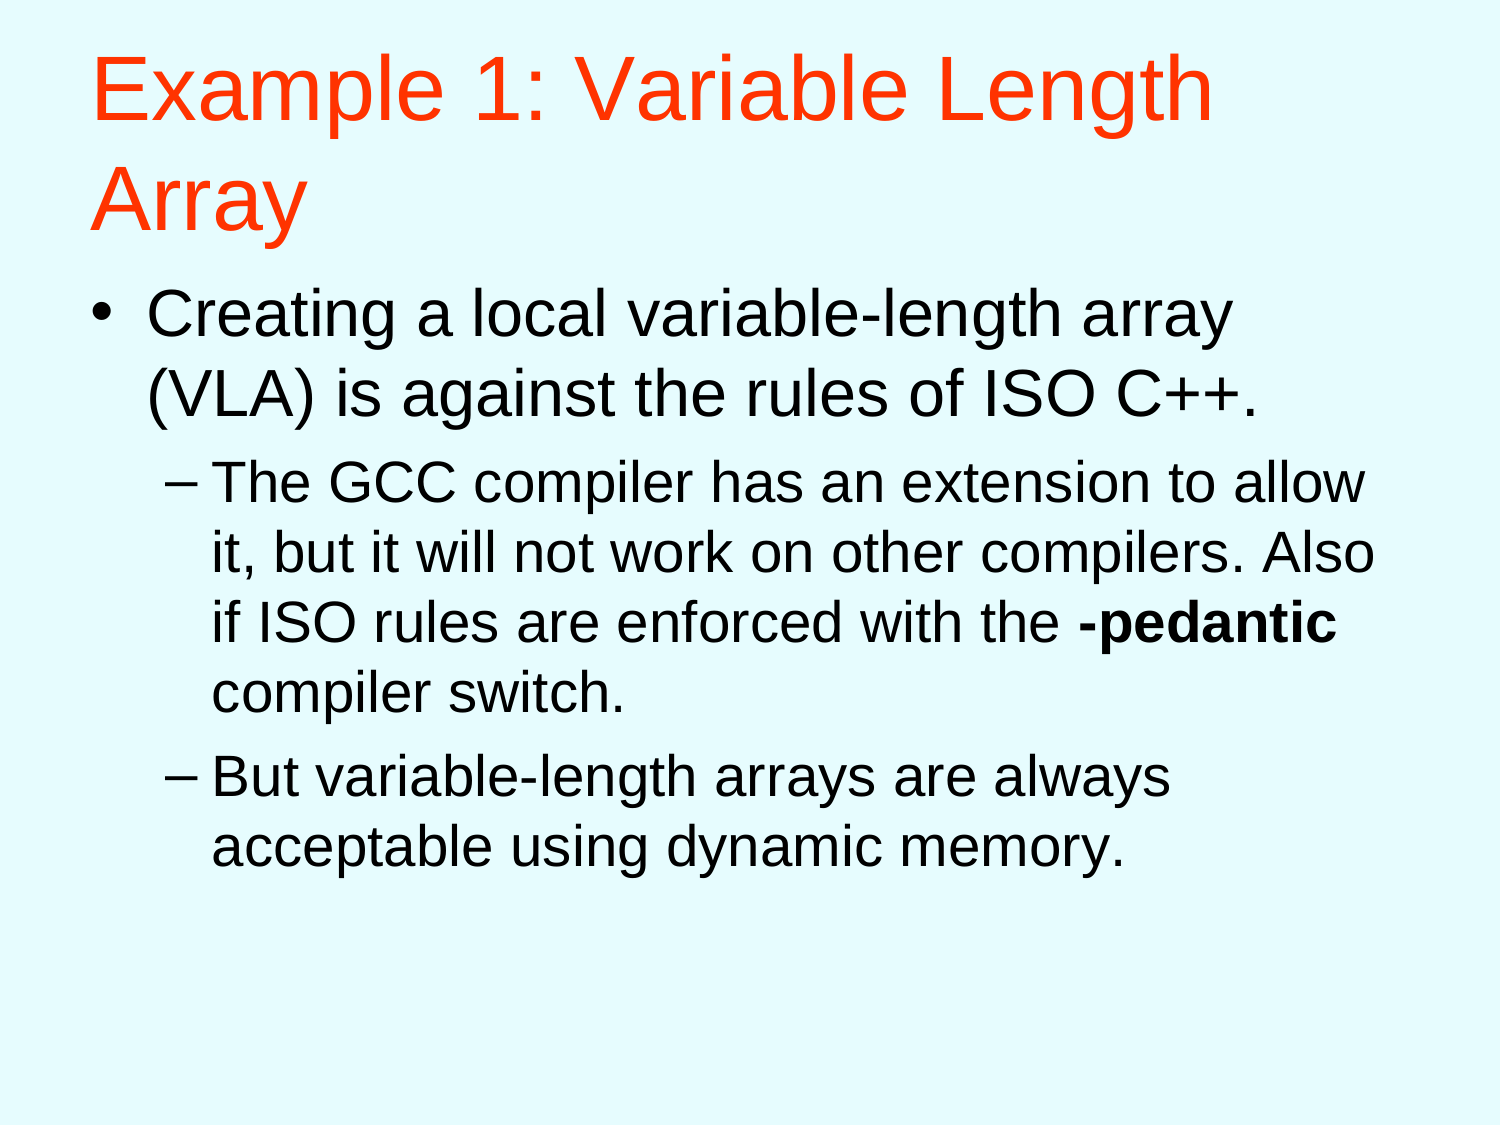

# Example 1: Variable Length Array
Creating a local variable-length array (VLA) is against the rules of ISO C++.
The GCC compiler has an extension to allow it, but it will not work on other compilers. Also if ISO rules are enforced with the -pedantic compiler switch.
But variable-length arrays are always acceptable using dynamic memory.